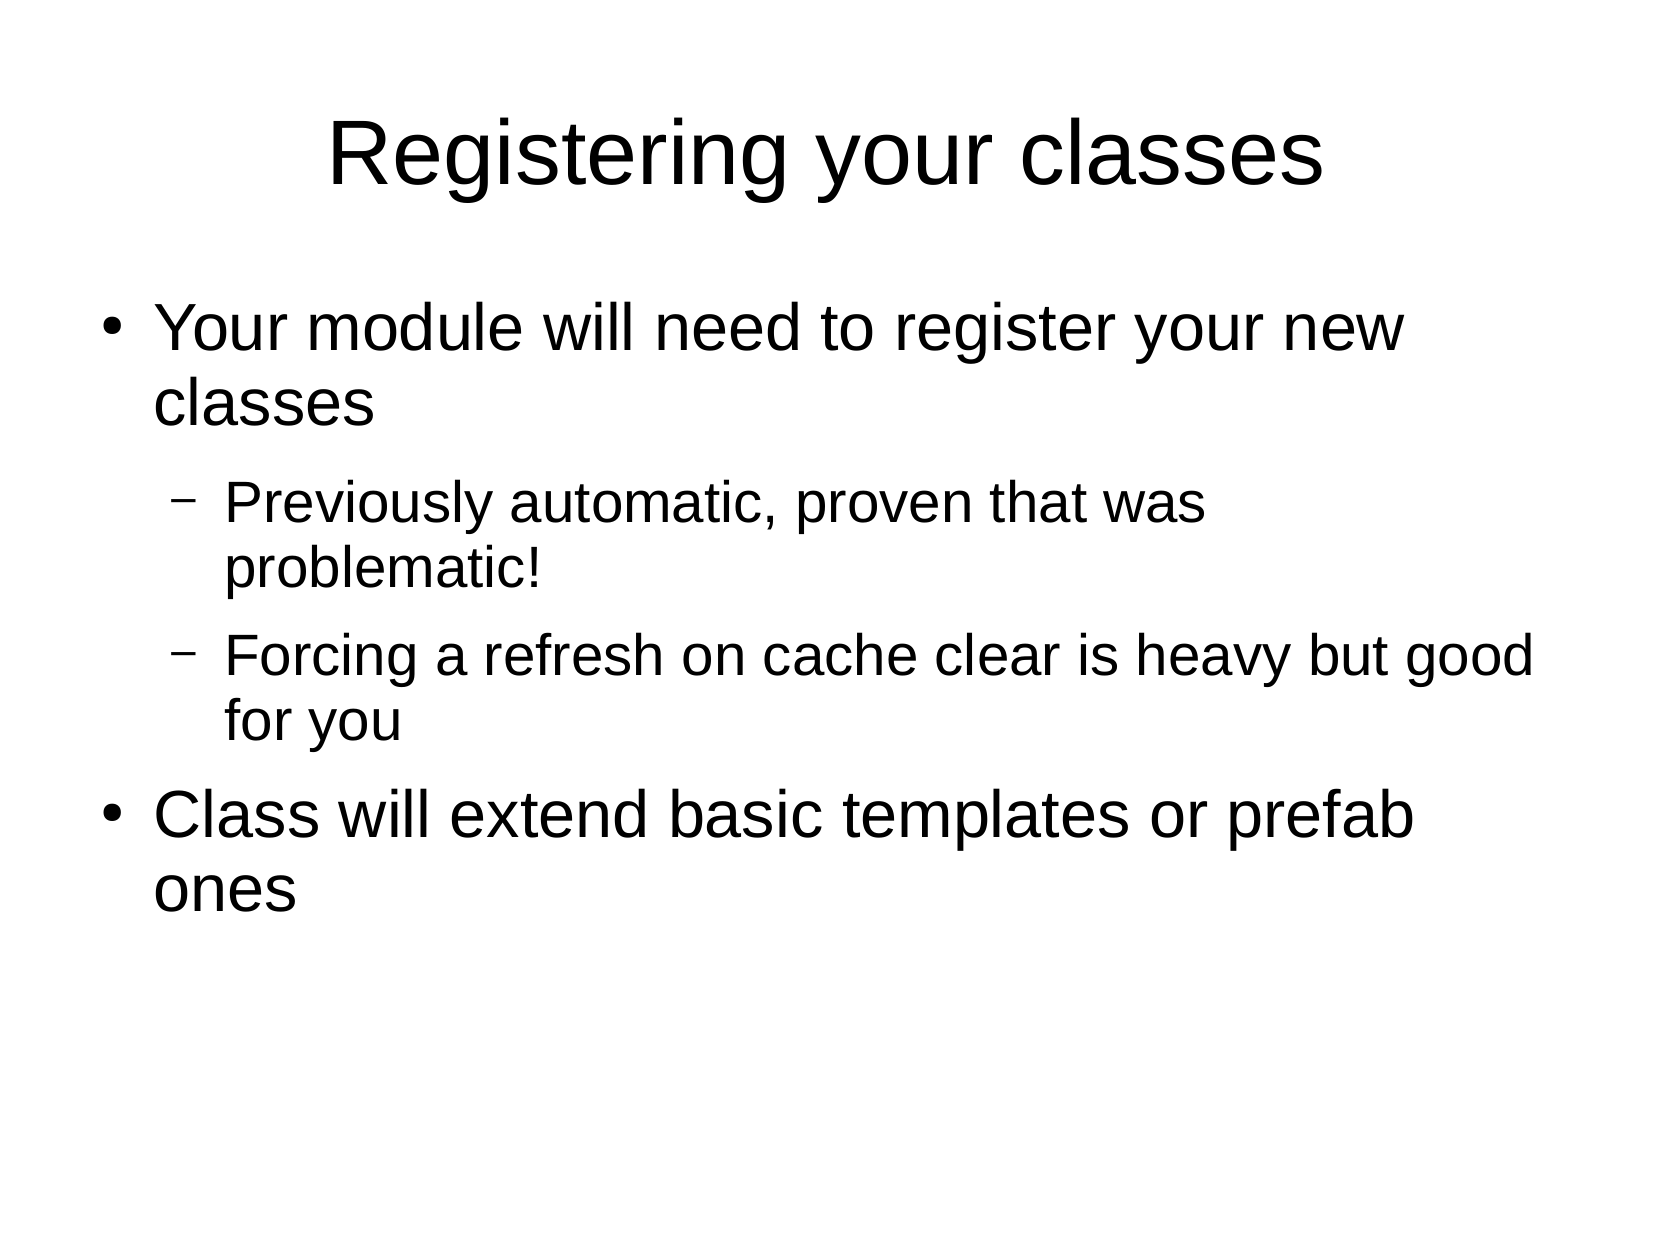

# Registering your classes
Your module will need to register your new classes
Previously automatic, proven that was problematic!
Forcing a refresh on cache clear is heavy but good for you
Class will extend basic templates or prefab ones